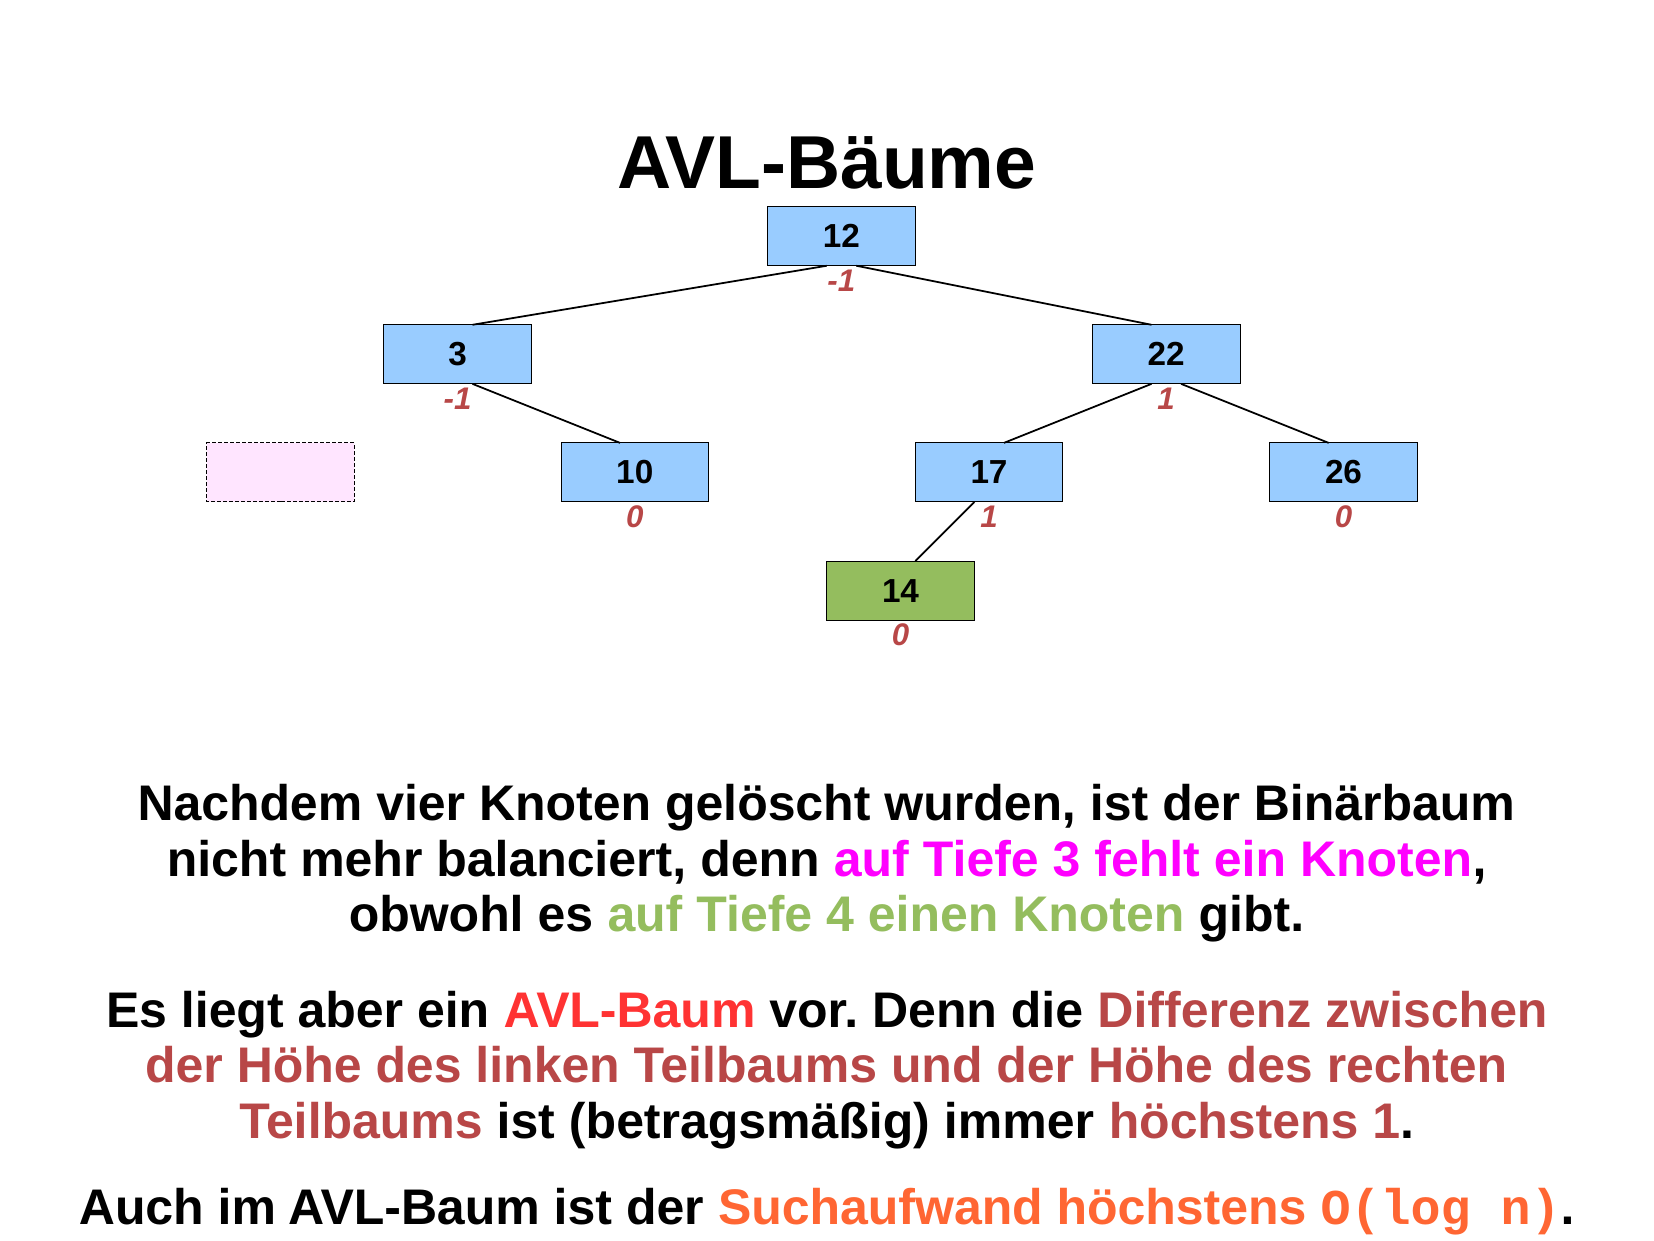

# AVL-Bäume
12
-1
3
22
-1
1
10
17
26
0
1
0
14
0
Nachdem vier Knoten gelöscht wurden, ist der Binärbaum nicht mehr balanciert, denn auf Tiefe 3 fehlt ein Knoten, obwohl es auf Tiefe 4 einen Knoten gibt.
Es liegt aber ein AVL-Baum vor. Denn die Differenz zwischen der Höhe des linken Teilbaums und der Höhe des rechten Teilbaums ist (betragsmäßig) immer höchstens 1.
Auch im AVL-Baum ist der Suchaufwand höchstens O(log n).